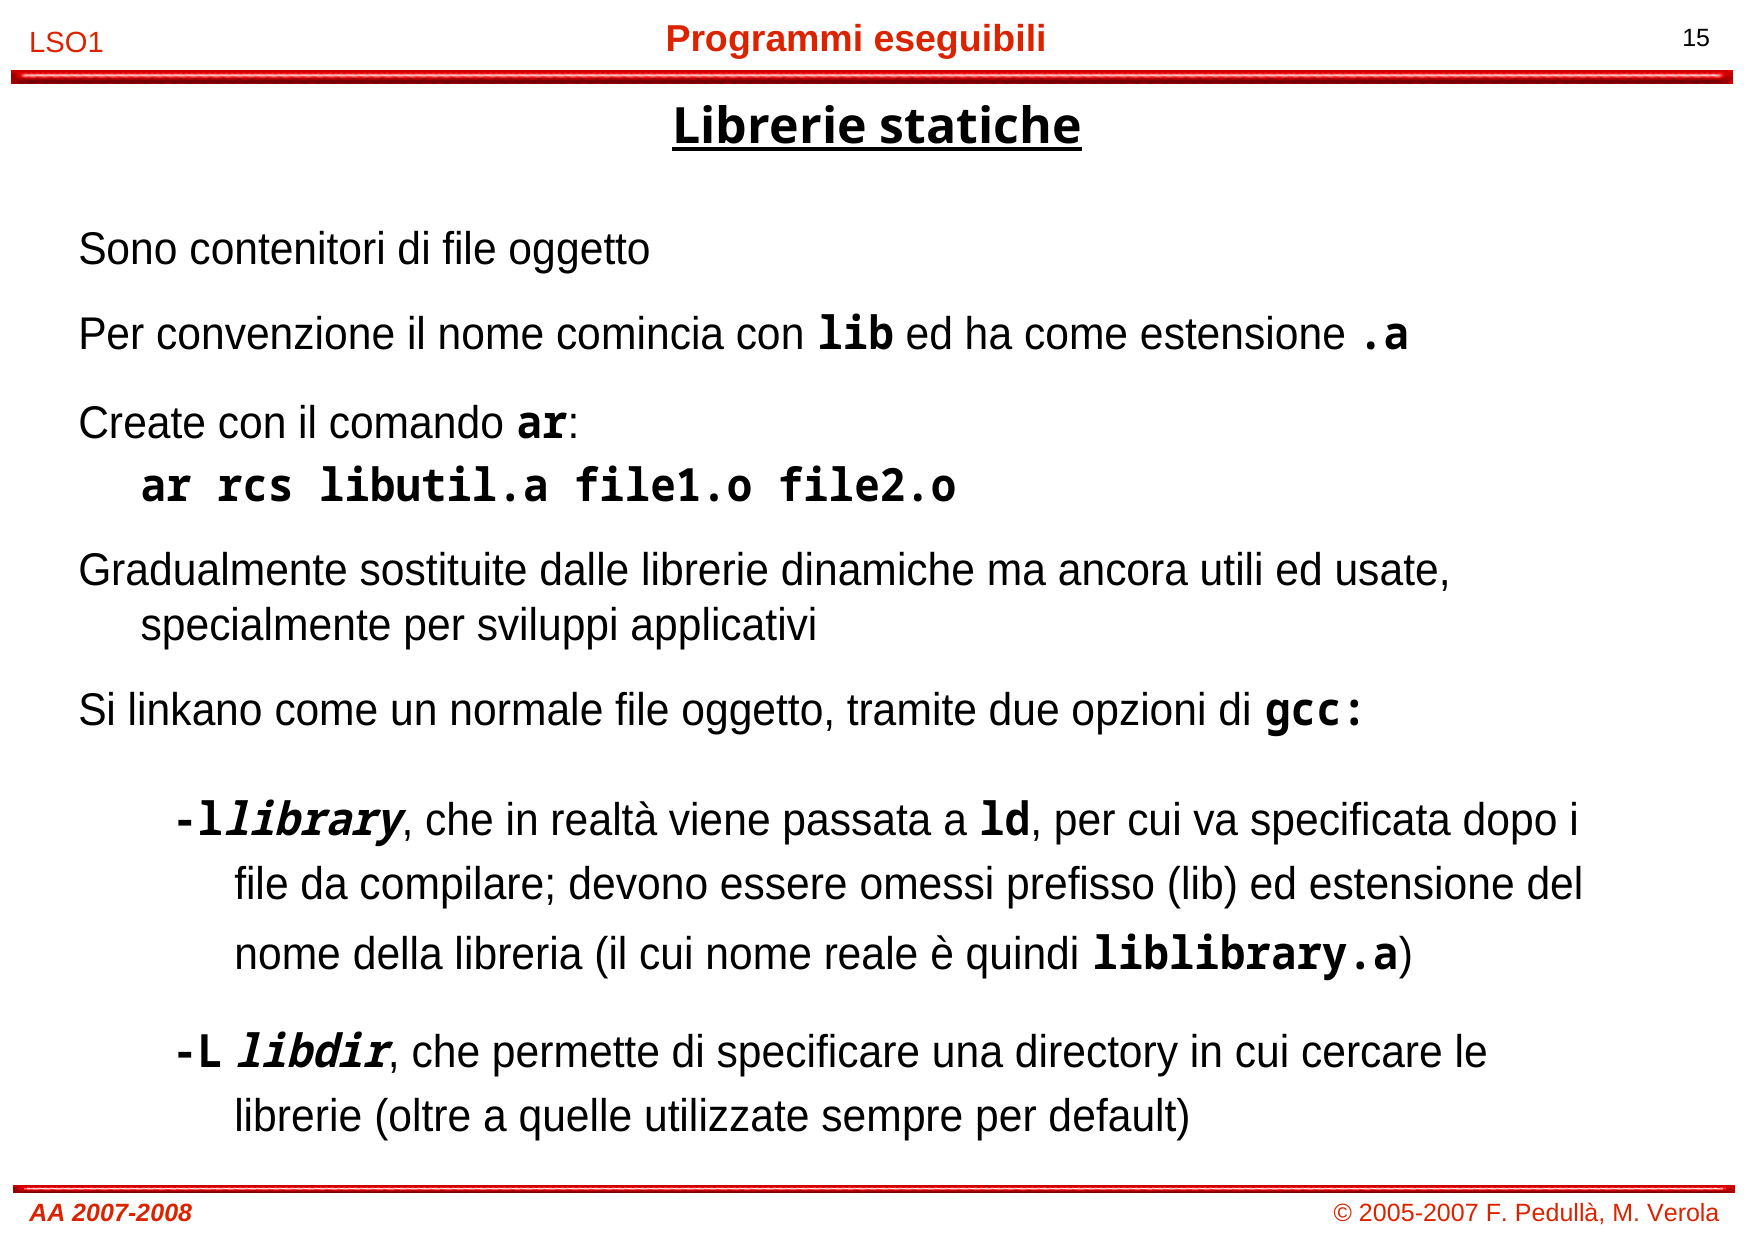

# Librerie statiche
Sono contenitori di file oggetto
Per convenzione il nome comincia con lib ed ha come estensione .a
Create con il comando ar:
ar rcs libutil.a file1.o file2.o
Gradualmente sostituite dalle librerie dinamiche ma ancora utili ed usate, specialmente per sviluppi applicativi
Si linkano come un normale file oggetto, tramite due opzioni di gcc:
-llibrary, che in realtà viene passata a ld, per cui va specificata dopo i file da compilare; devono essere omessi prefisso (lib) ed estensione del nome della libreria (il cui nome reale è quindi liblibrary.a)
-L libdir, che permette di specificare una directory in cui cercare le librerie (oltre a quelle utilizzate sempre per default)